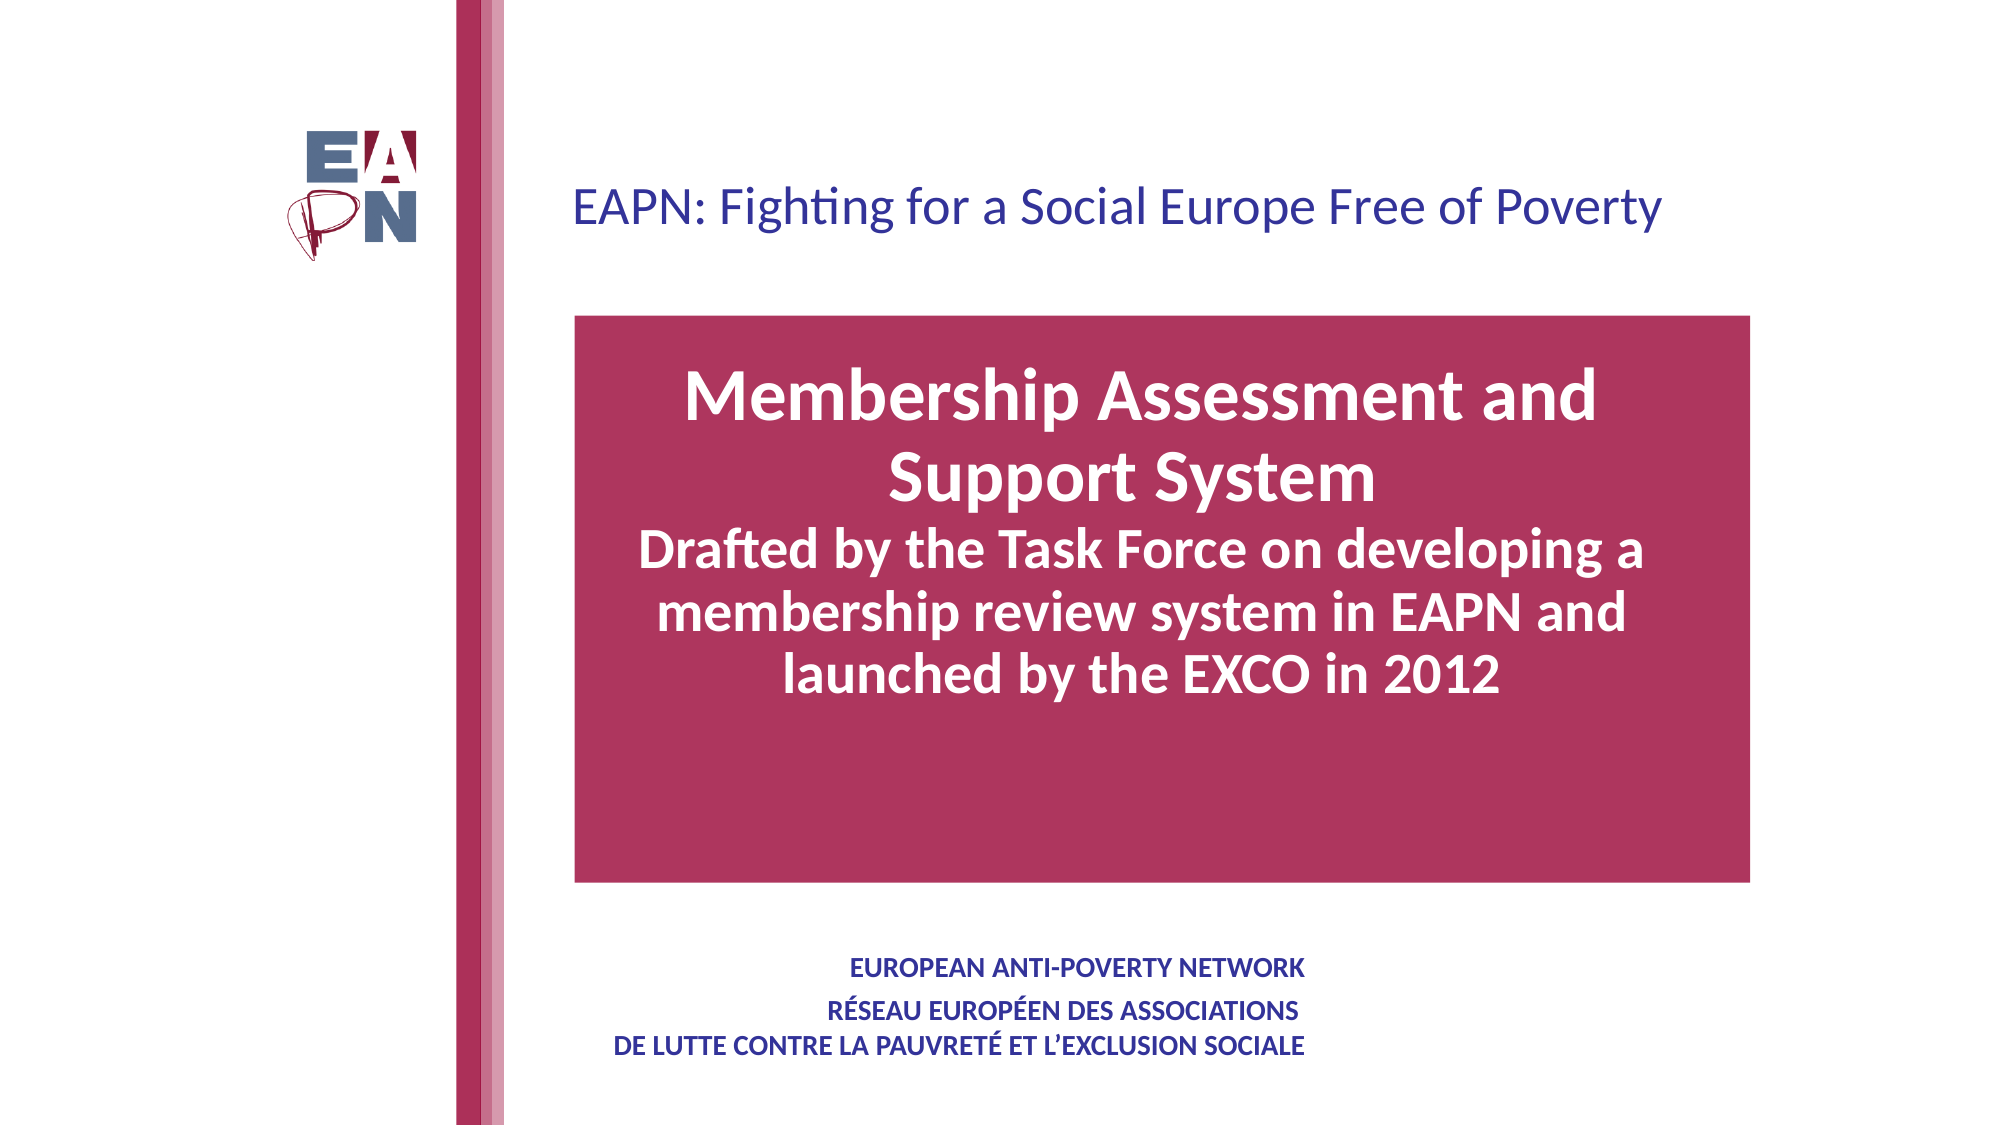

# EAPN: Fighting for a Social Europe Free of Poverty
Membership Assessment and Support System
Drafted by the Task Force on developing a membership review system in EAPN and launched by the EXCO in 2012
EUROPEAN ANTI-POVERTY NETWORK
RÉSEAU EUROPÉEN DES ASSOCIATIONS
DE LUTTE CONTRE LA PAUVRETÉ ET L’EXCLUSION SOCIALE